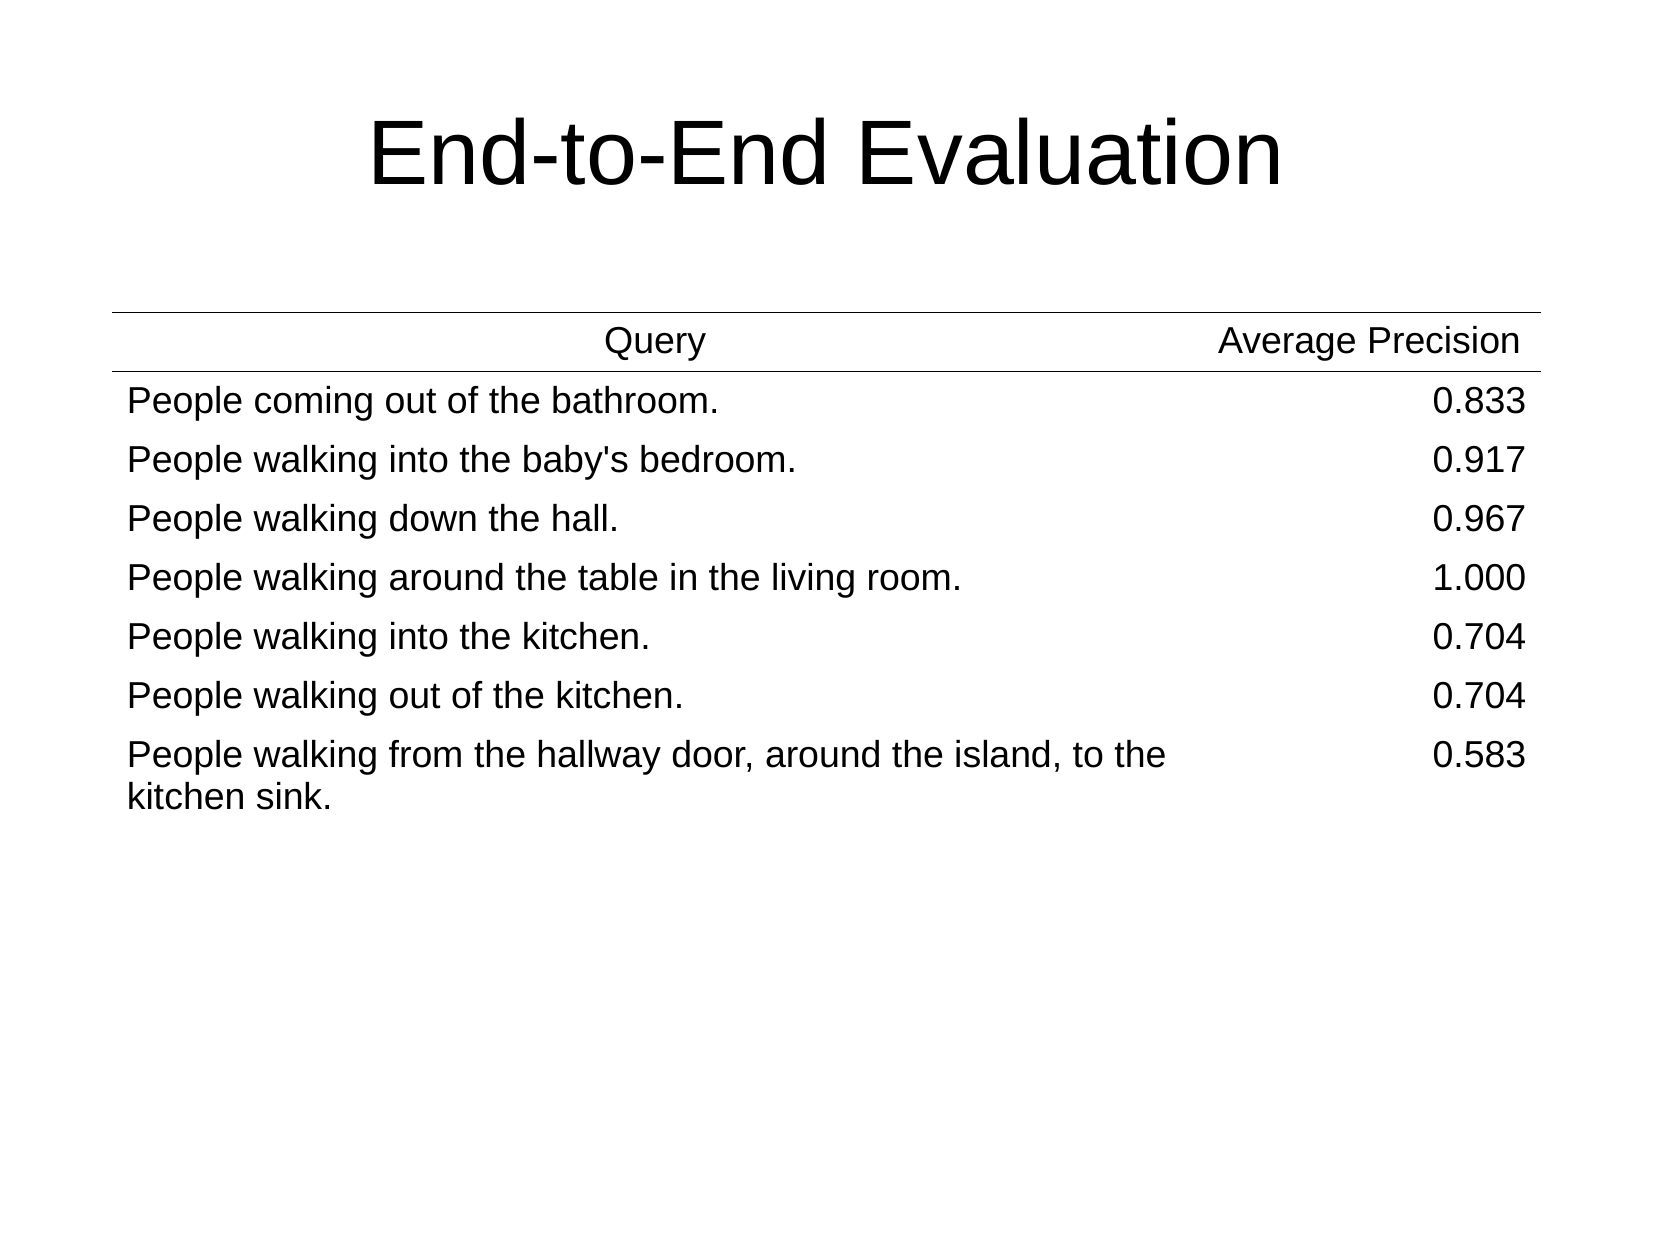

# End-to-End Evaluation
| Query | Average Precision |
| --- | --- |
| People coming out of the bathroom. | 0.833 |
| People walking into the baby's bedroom. | 0.917 |
| People walking down the hall. | 0.967 |
| People walking around the table in the living room. | 1.000 |
| People walking into the kitchen. | 0.704 |
| People walking out of the kitchen. | 0.704 |
| People walking from the hallway door, around the island, to the kitchen sink. | 0.583 |